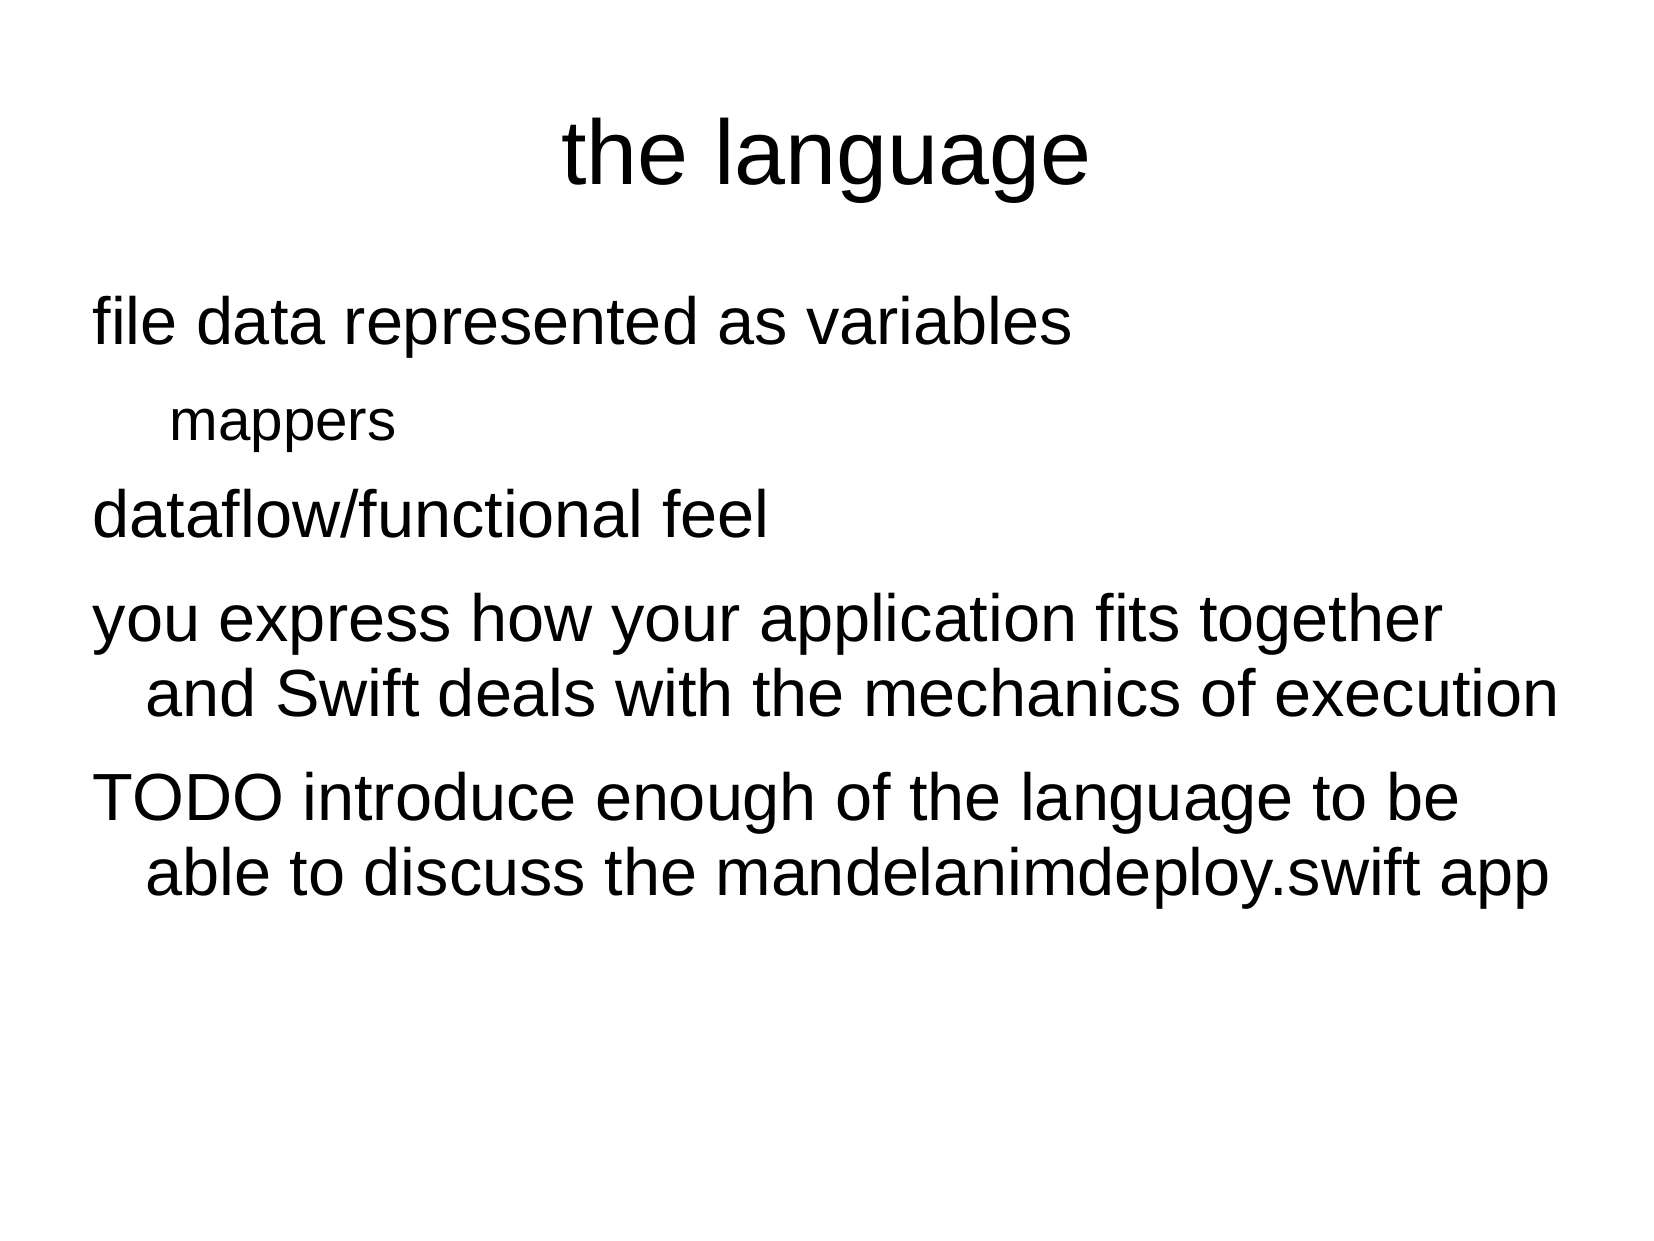

# the language
file data represented as variables
mappers
dataflow/functional feel
you express how your application fits together and Swift deals with the mechanics of execution
TODO introduce enough of the language to be able to discuss the mandelanimdeploy.swift app